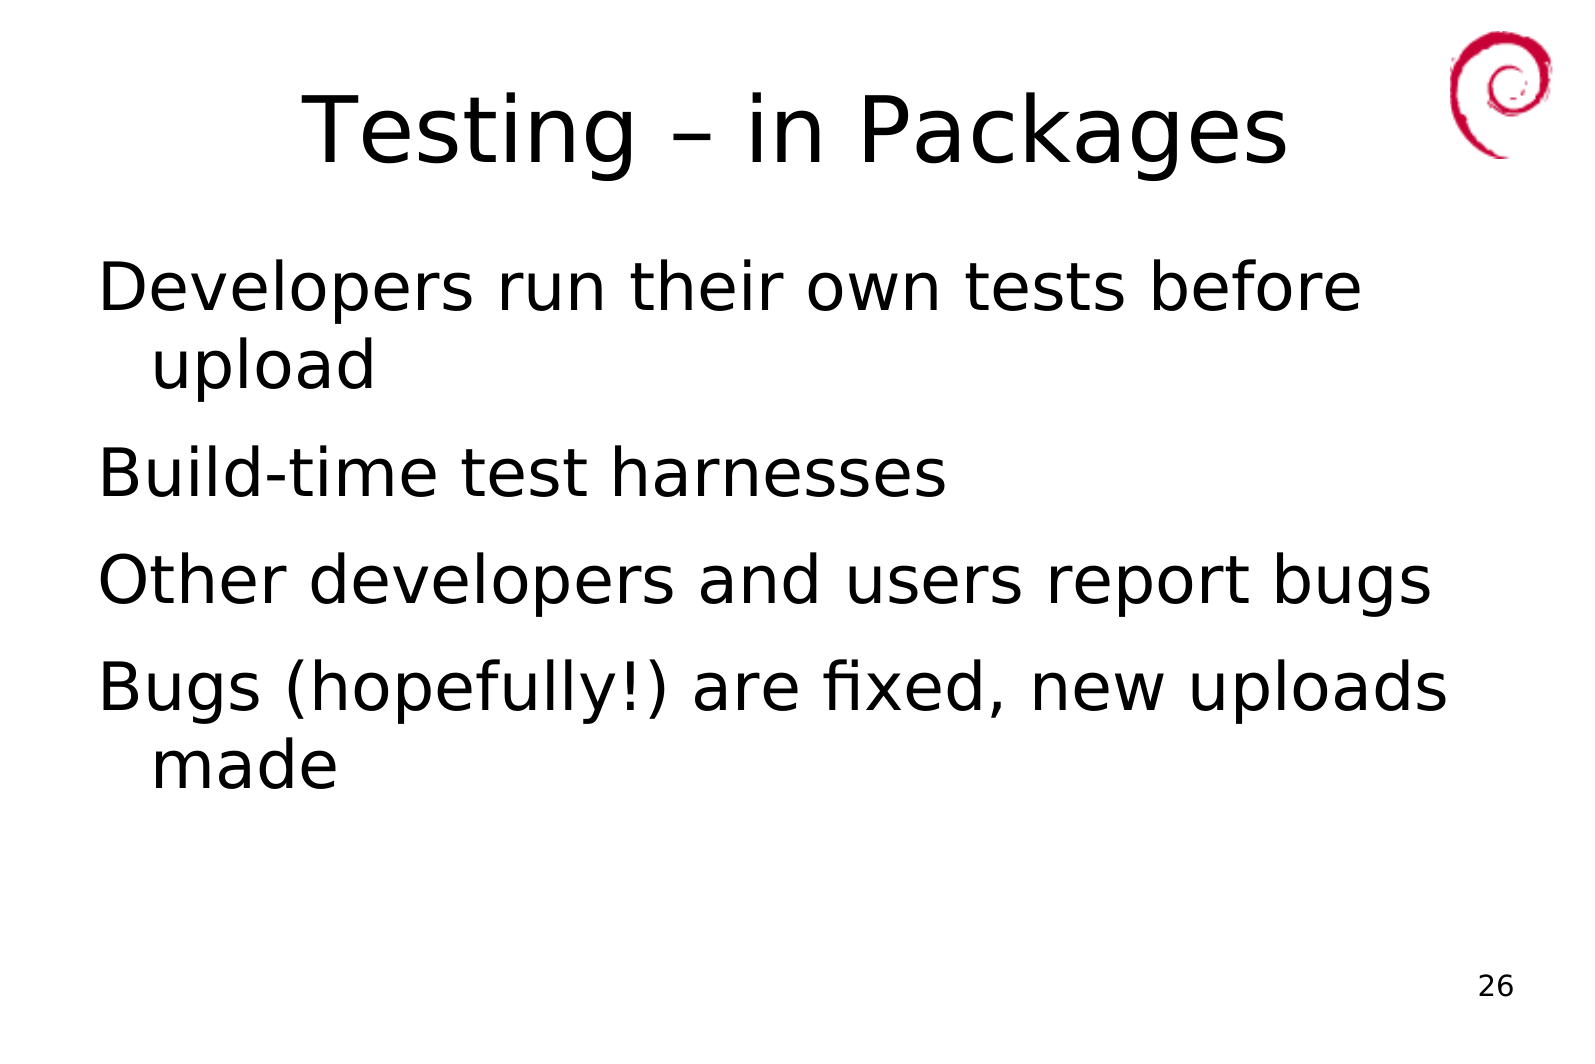

# Testing – in Packages
Developers run their own tests before upload
Build-time test harnesses
Other developers and users report bugs
Bugs (hopefully!) are fixed, new uploads made
26